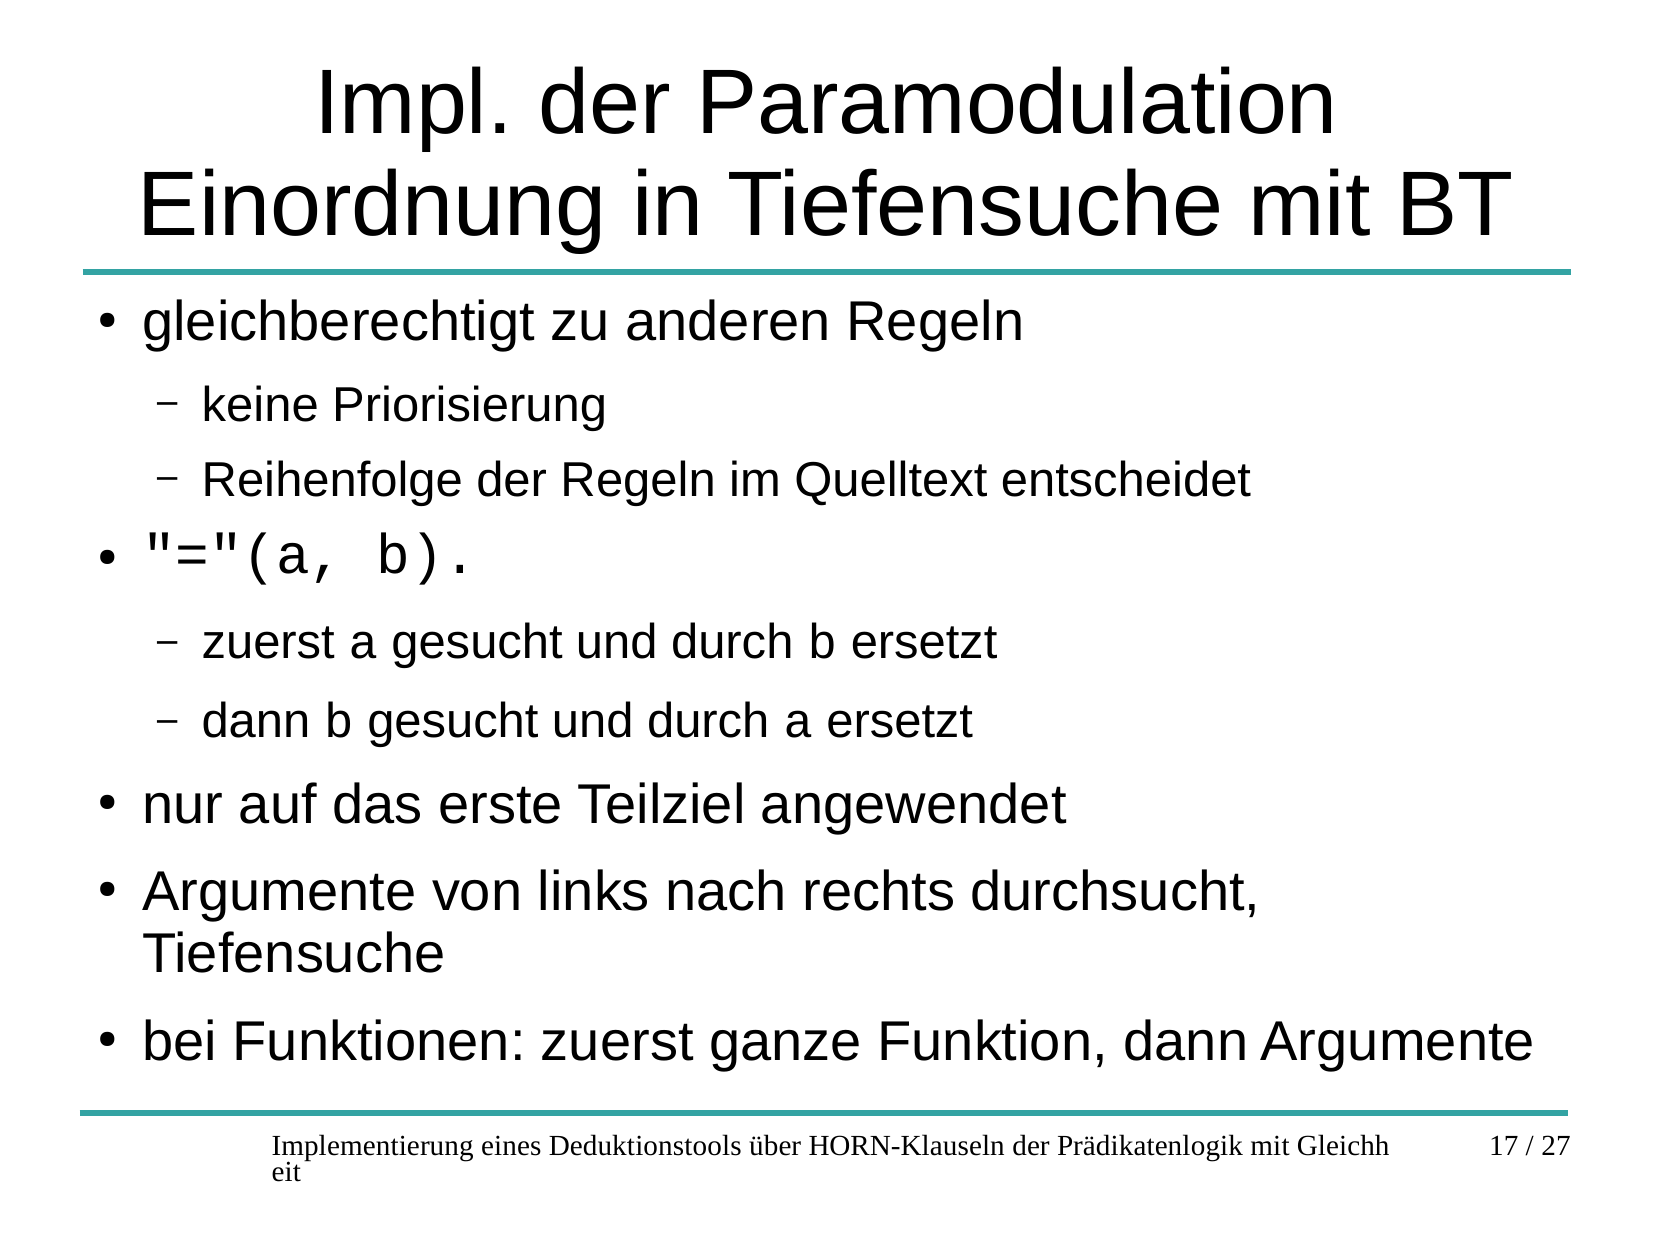

# Impl. der Paramodulation Einordnung in Tiefensuche mit BT
gleichberechtigt zu anderen Regeln
keine Priorisierung
Reihenfolge der Regeln im Quelltext entscheidet
"="(a, b).
zuerst a gesucht und durch b ersetzt
dann b gesucht und durch a ersetzt
nur auf das erste Teilziel angewendet
Argumente von links nach rechts durchsucht, Tiefensuche
bei Funktionen: zuerst ganze Funktion, dann Argumente
Implementierung eines Deduktionstools über HORN-Klauseln der Prädikatenlogik mit Gleichheit
17